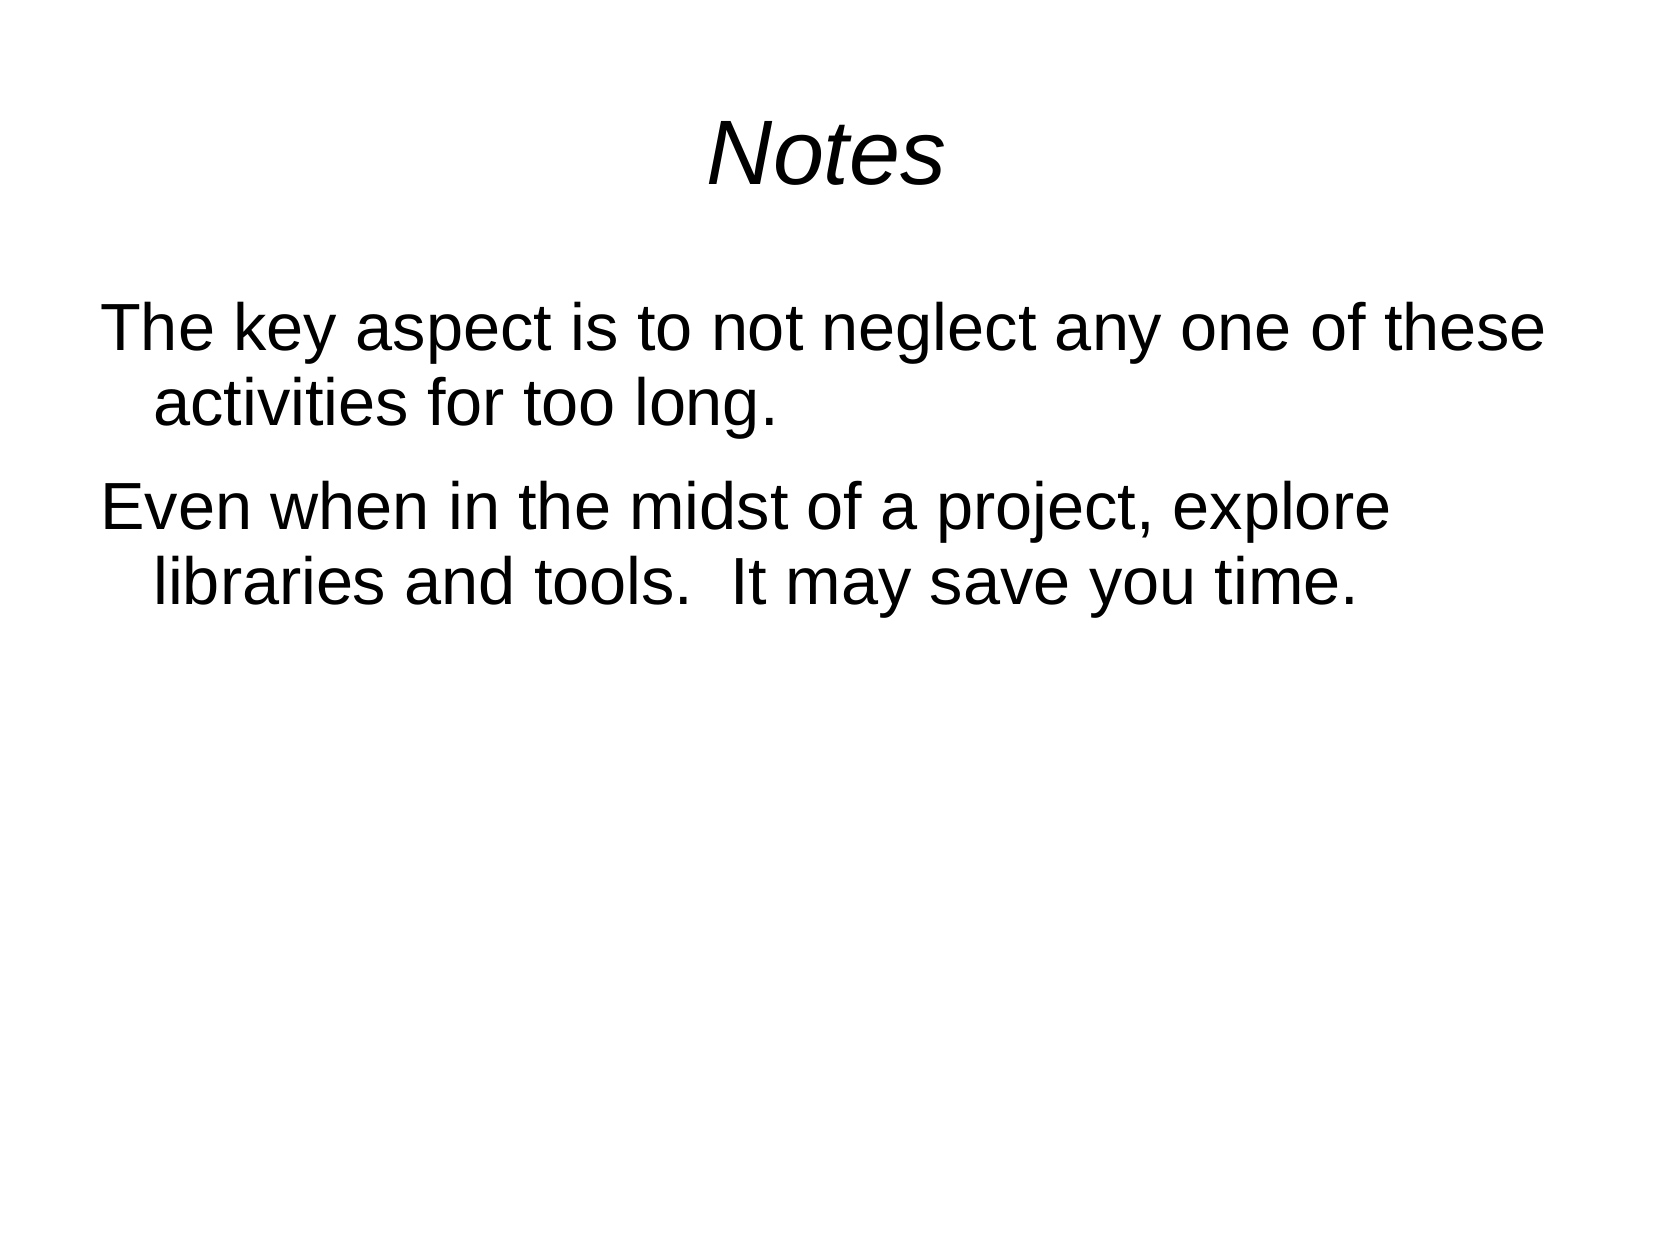

# Notes
The key aspect is to not neglect any one of these activities for too long.
Even when in the midst of a project, explore libraries and tools. It may save you time.